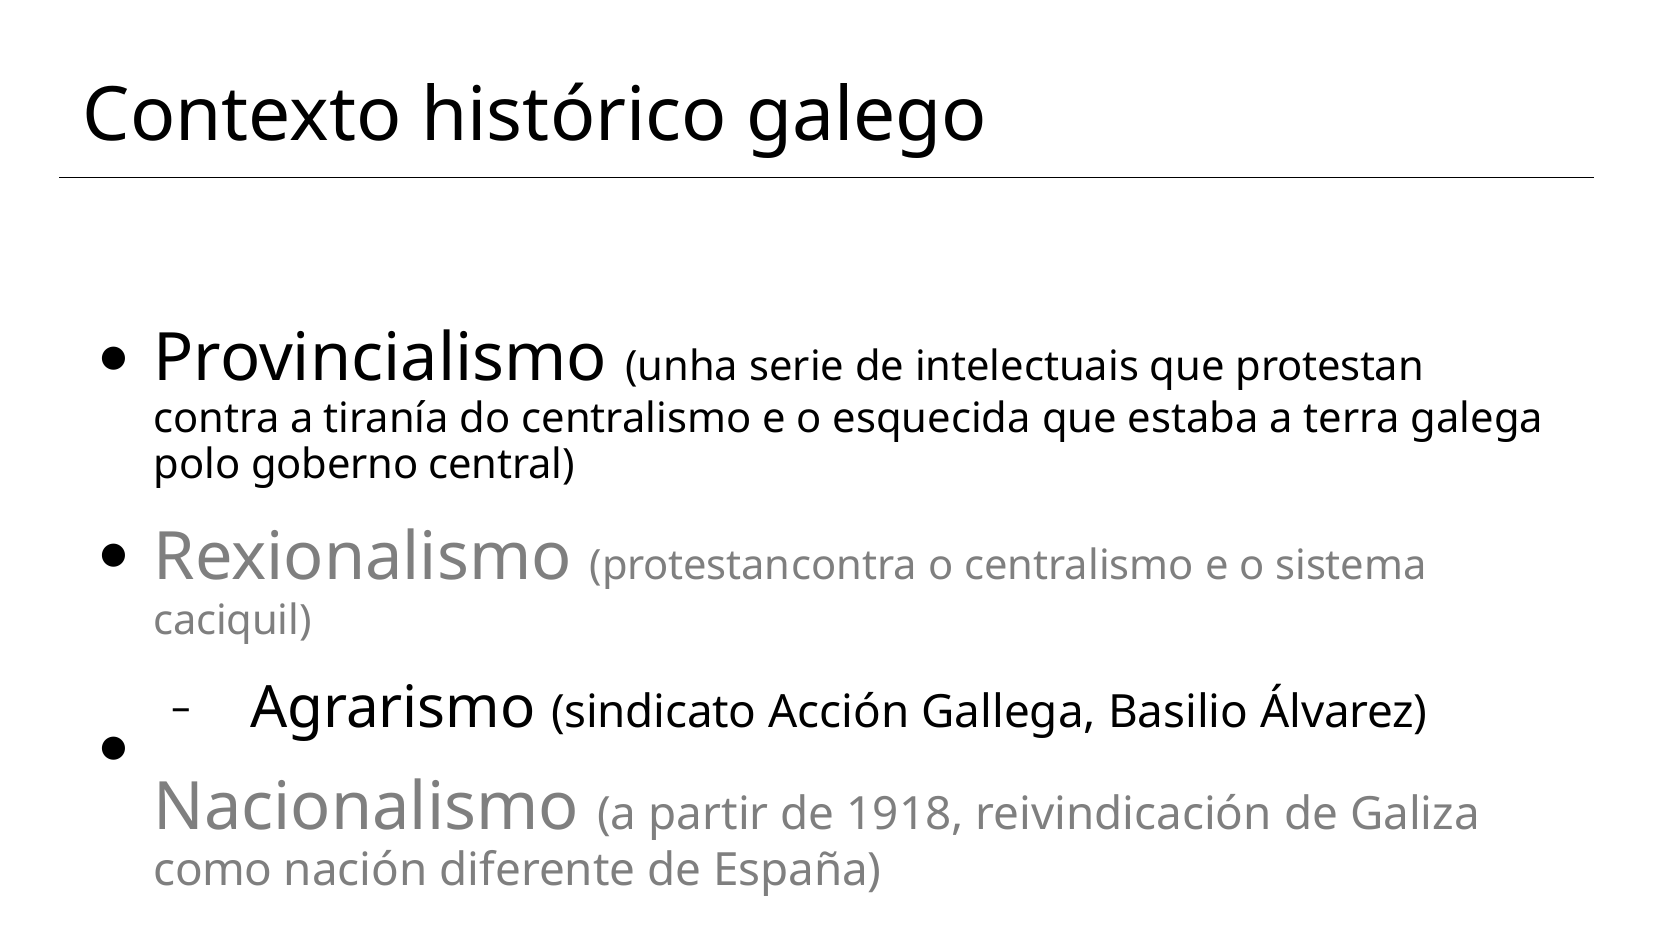

# Contexto histórico galego
Provincialismo (unha serie de intelectuais que protestan	contra a tiranía do centralismo e o esquecida que estaba a terra galega polo goberno central)
●
Rexionalismo (protestan	contra o centralismo e o sistema caciquil)
–	Agrarismo (sindicato Acción Gallega, Basilio Álvarez)
Nacionalismo (a partir de 1918, reivindicación de Galiza como nación diferente de España)
●
●